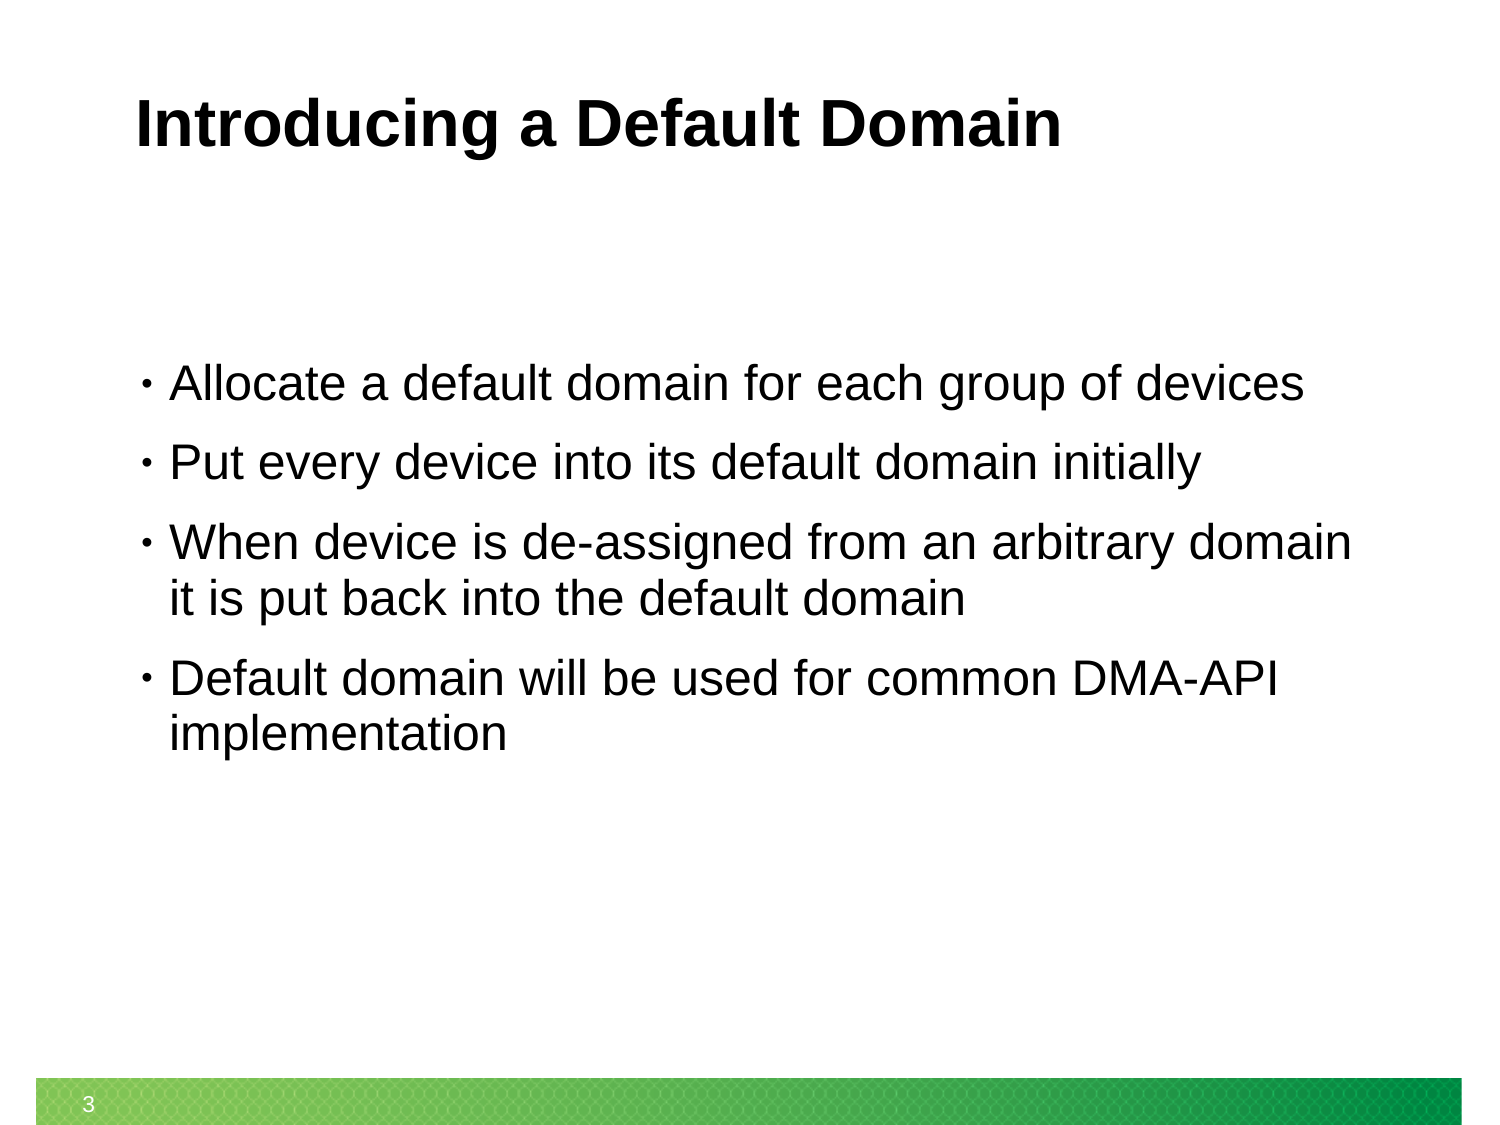

# Introducing a Default Domain
Allocate a default domain for each group of devices
Put every device into its default domain initially
When device is de-assigned from an arbitrary domain it is put back into the default domain
Default domain will be used for common DMA-API implementation